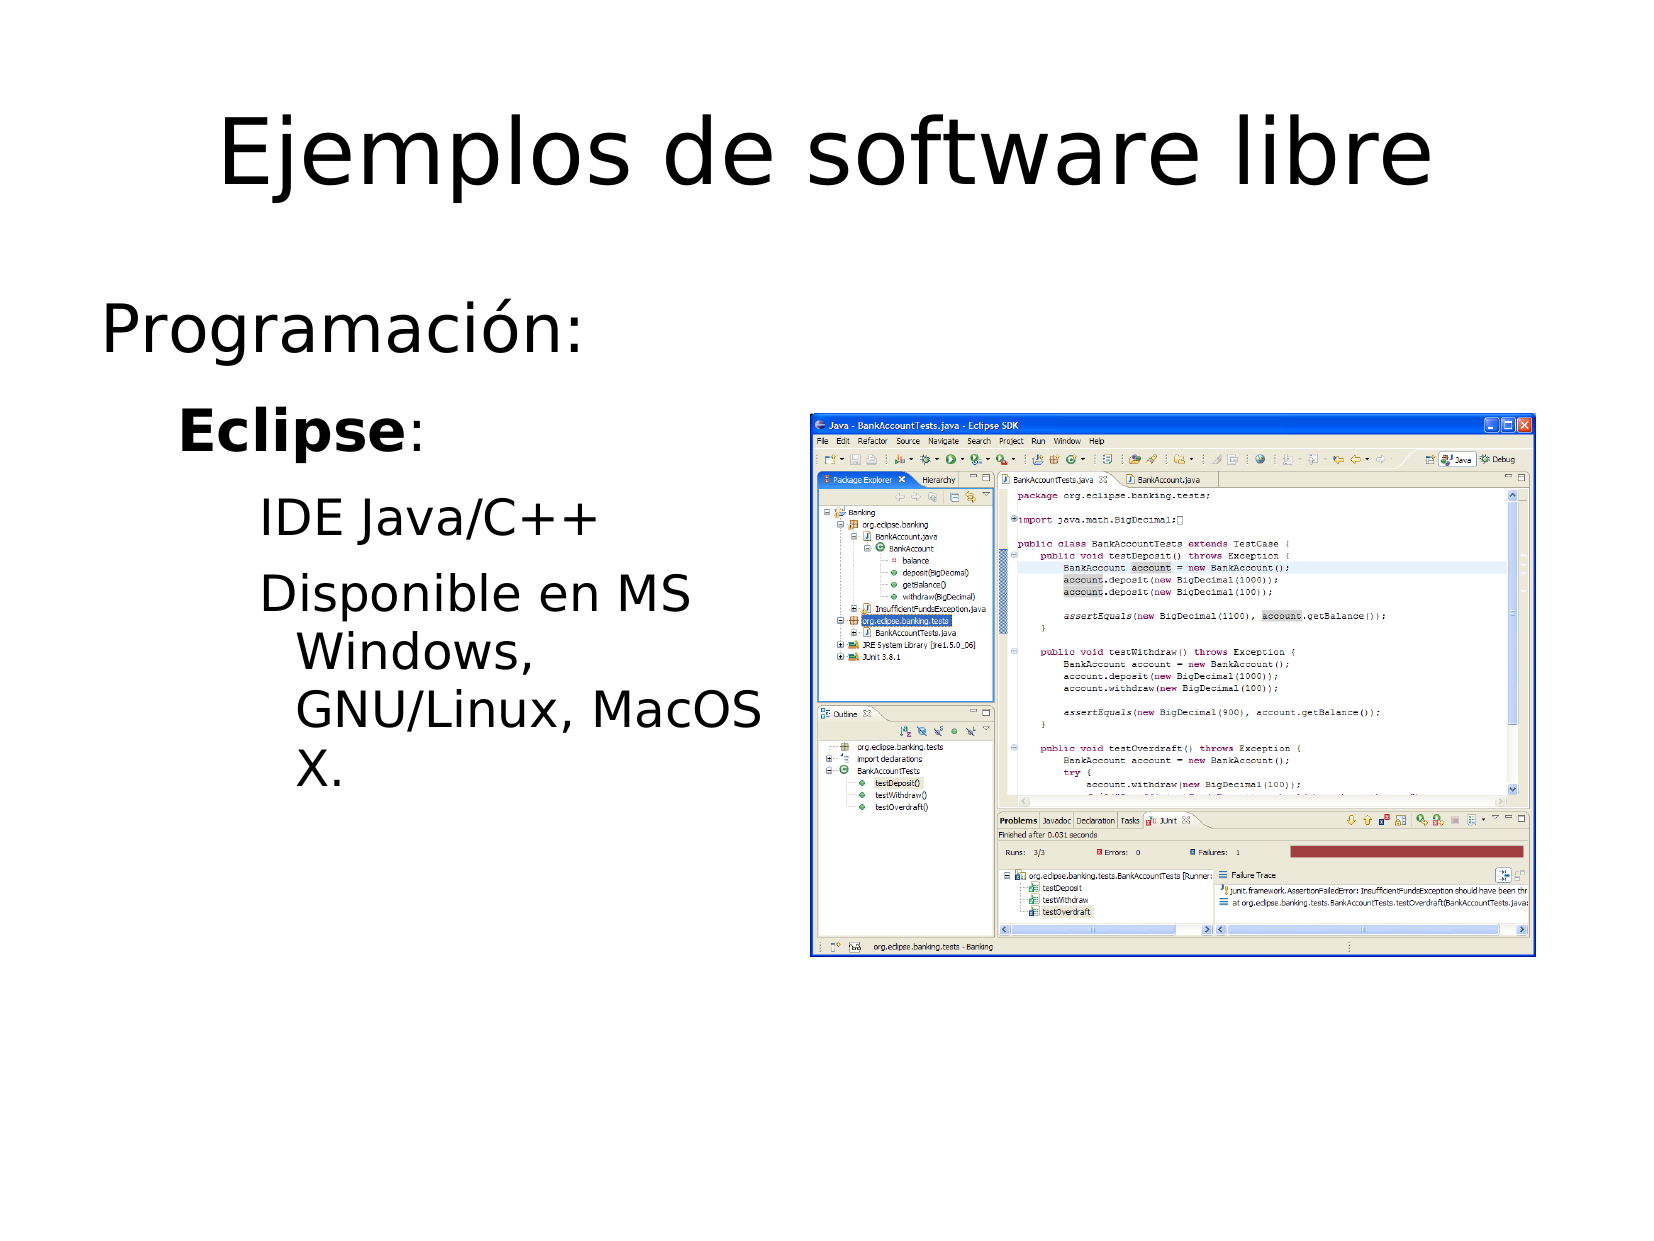

# Ejemplos de software libre
Programación:
Eclipse:
IDE Java/C++
Disponible en MS Windows, GNU/Linux, MacOS X.